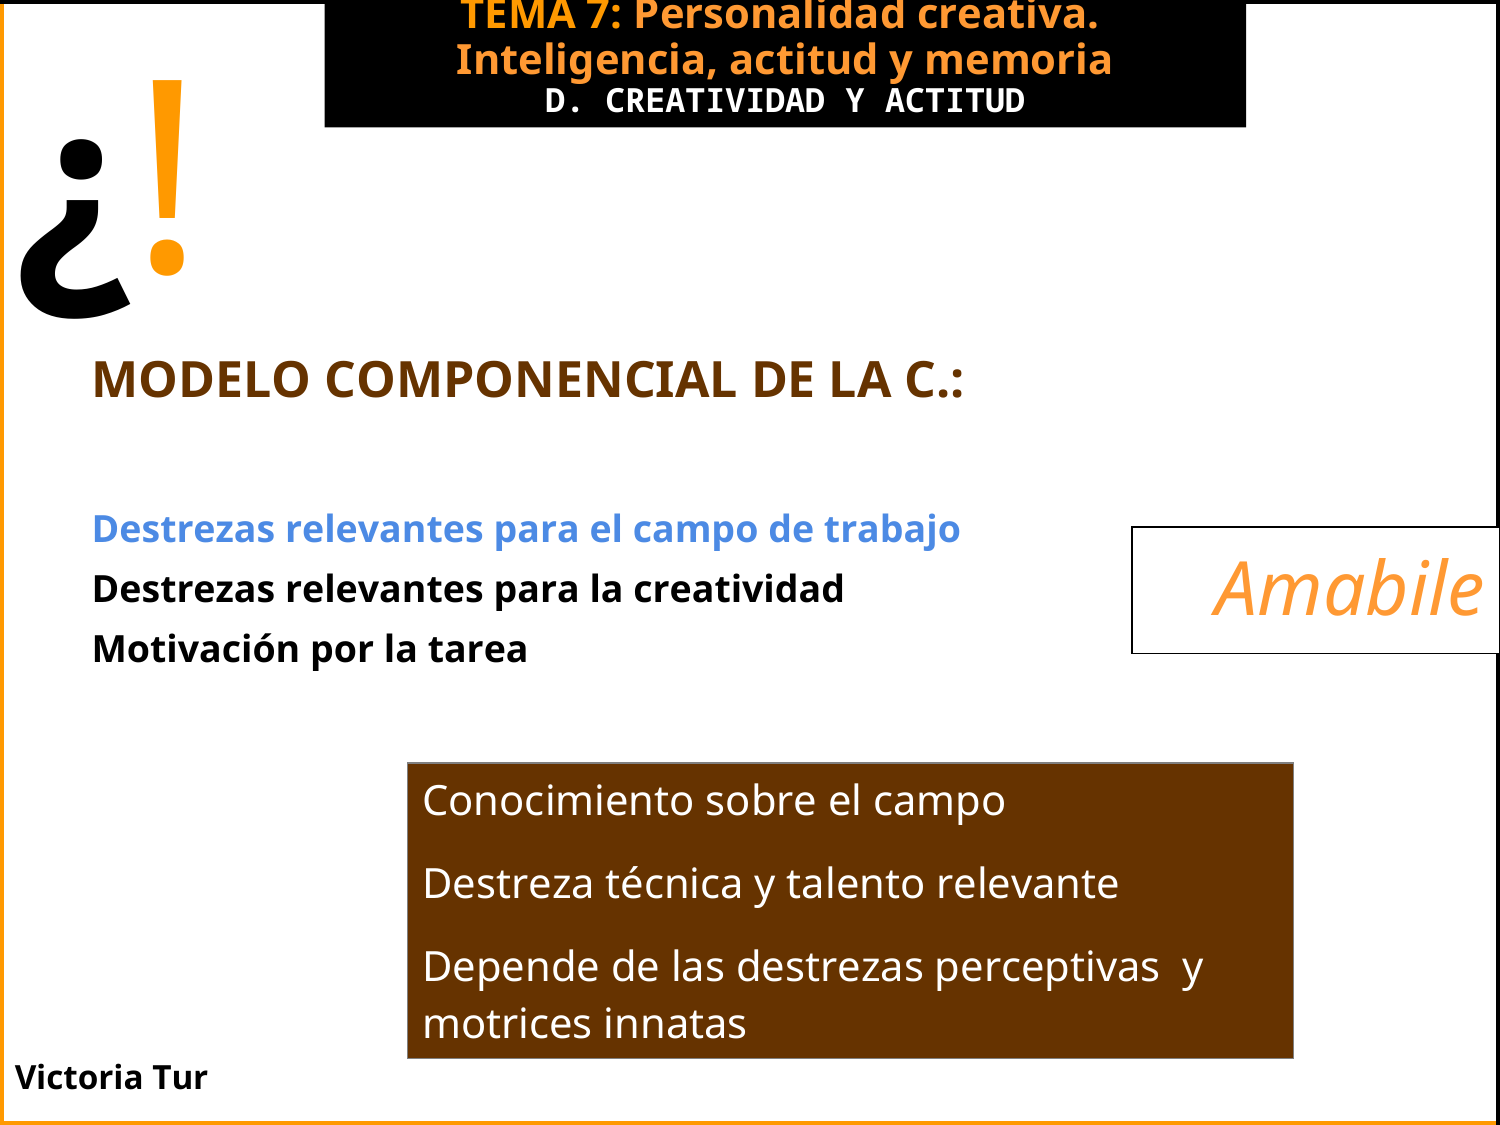

# MODELO COMPONENCIAL DE LA C.:
Destrezas relevantes para el campo de trabajo
Destrezas relevantes para la creatividad
Motivación por la tarea
Amabile
Conocimiento sobre el campo
Destreza técnica y talento relevante
Depende de las destrezas perceptivas y motrices innatas